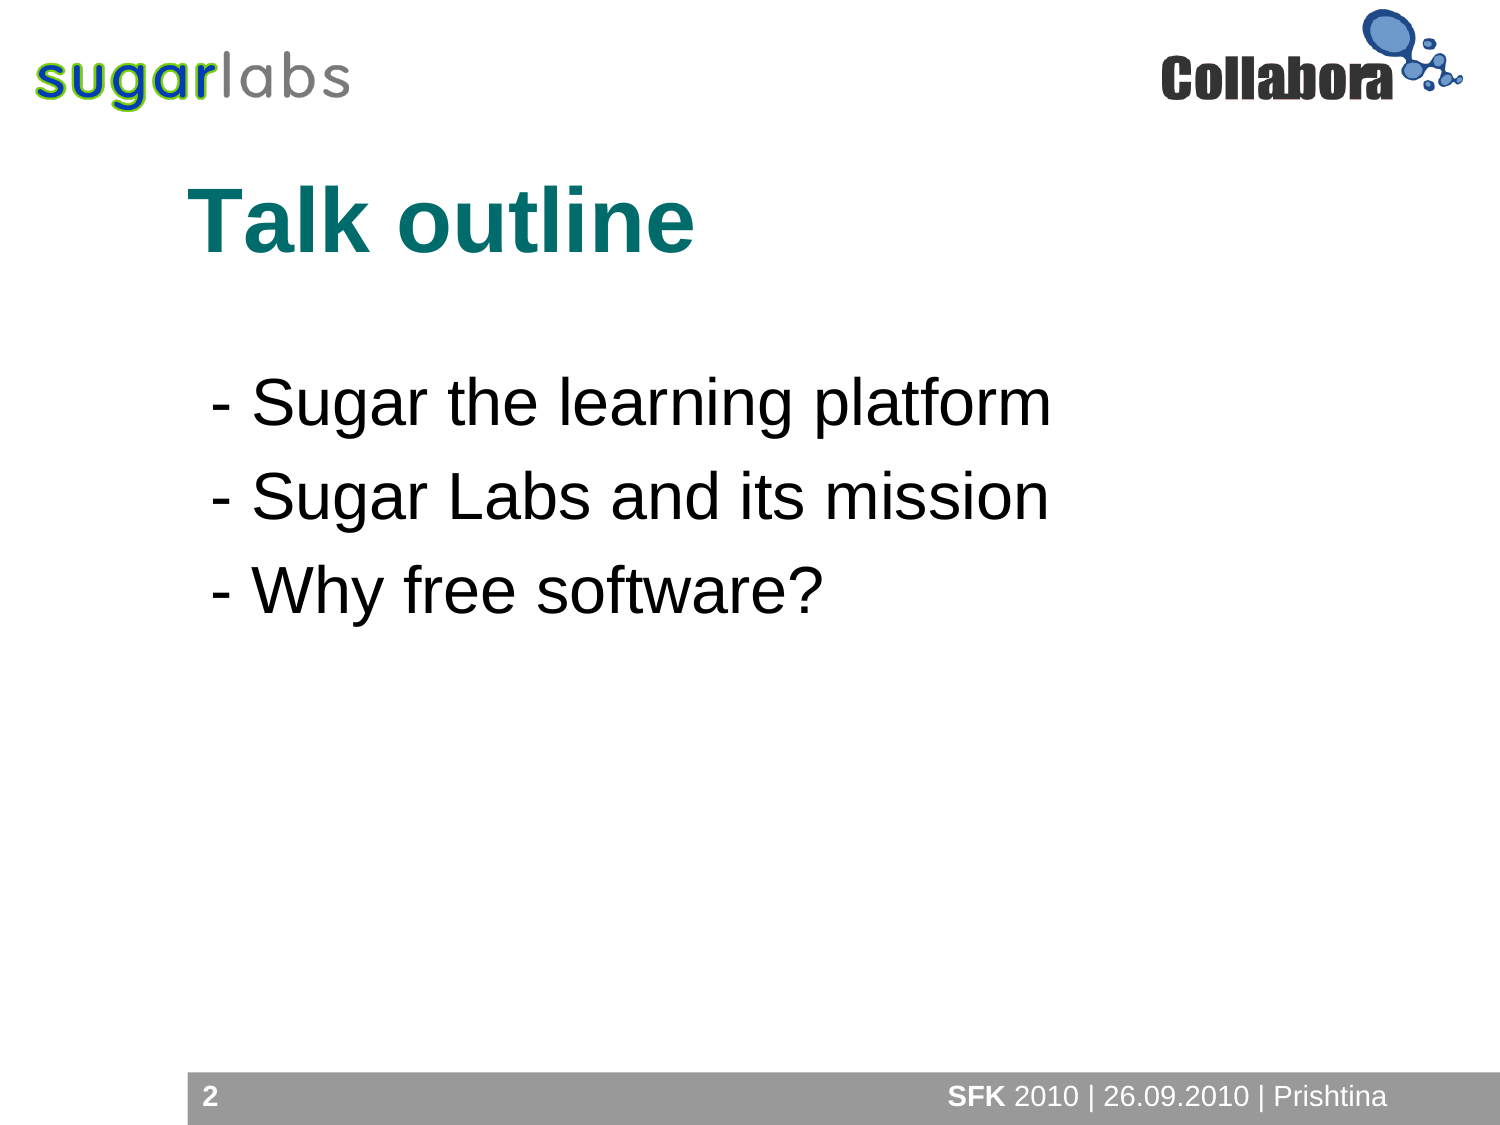

# Talk outline
- Sugar the learning platform
- Sugar Labs and its mission
- Why free software?